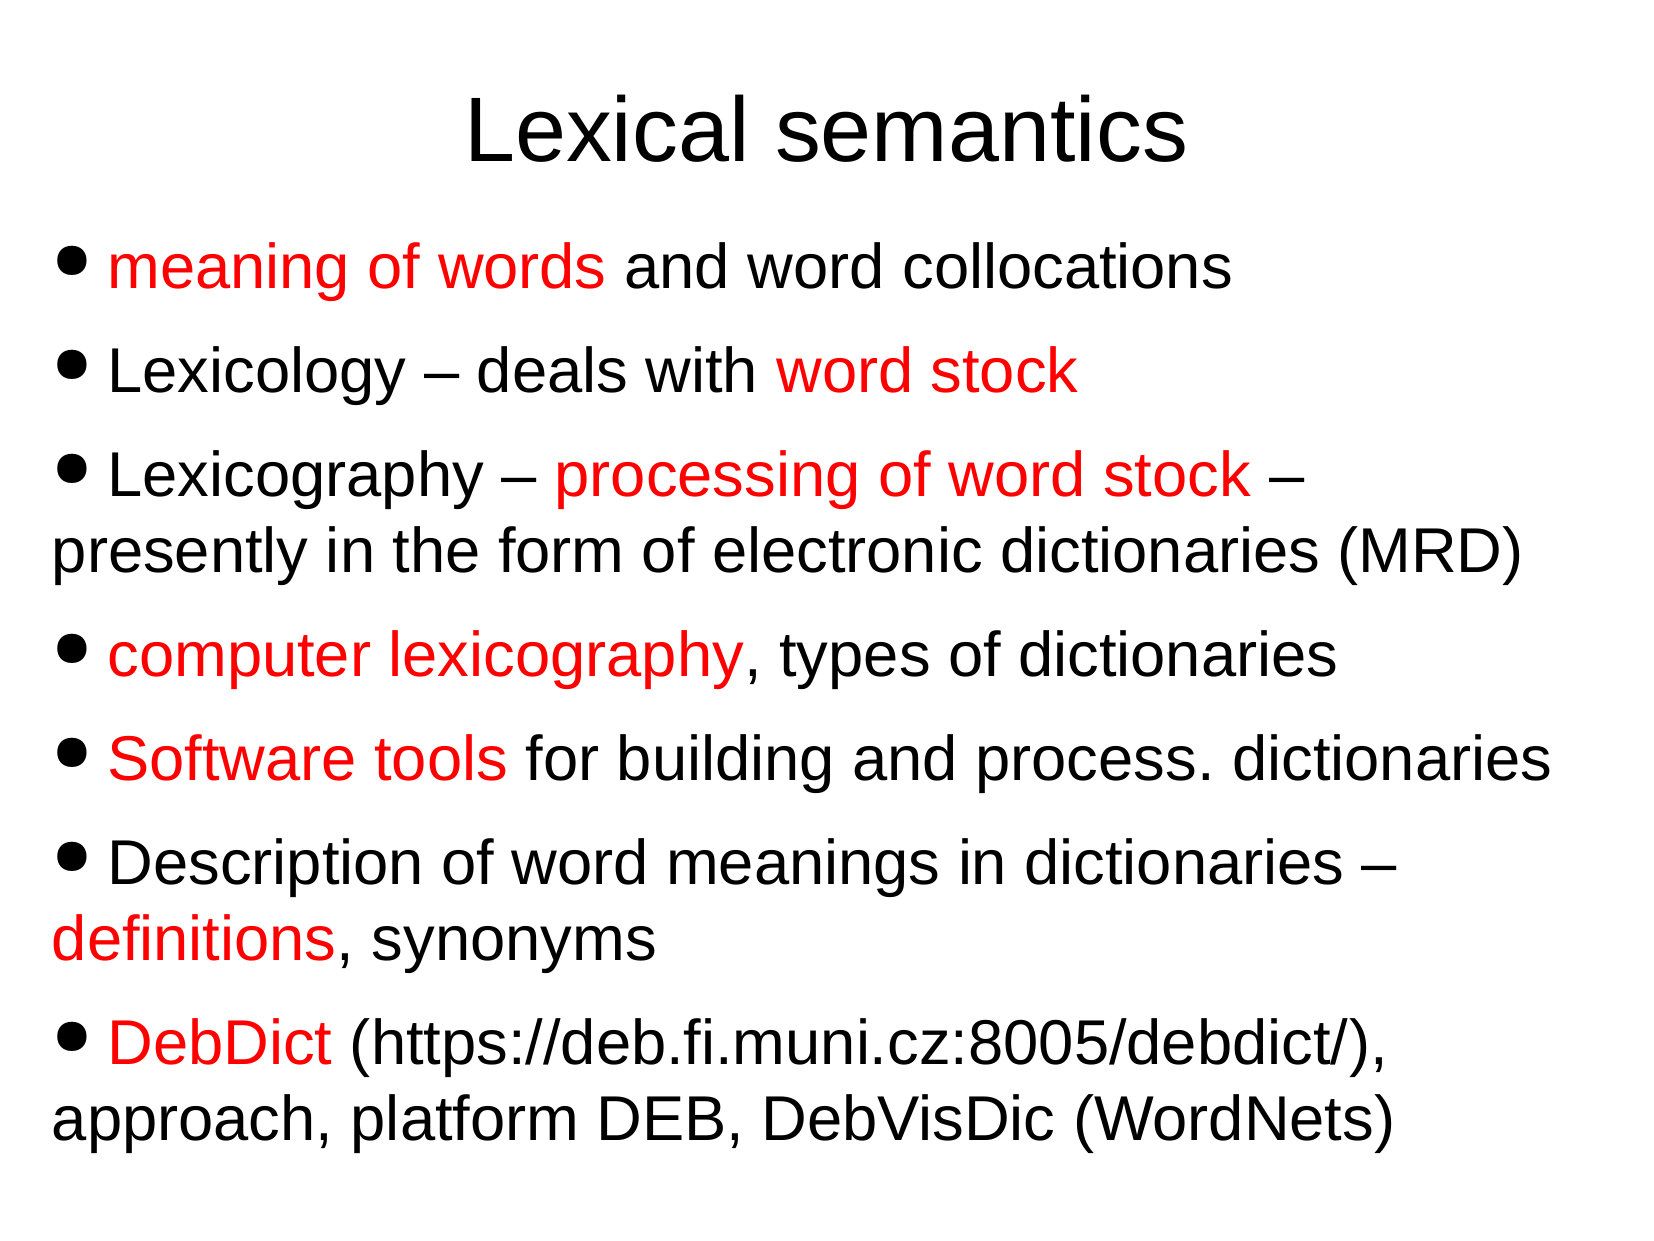

# Lexical semantics
 meaning of words and word collocations
 Lexicology – deals with word stock
 Lexicography – processing of word stock – presently in the form of electronic dictionaries (MRD)
 computer lexicography, types of dictionaries
 Software tools for building and process. dictionaries
 Description of word meanings in dictionaries – definitions, synonyms
 DebDict (https://deb.fi.muni.cz:8005/debdict/), approach, platform DEB, DebVisDic (WordNets)